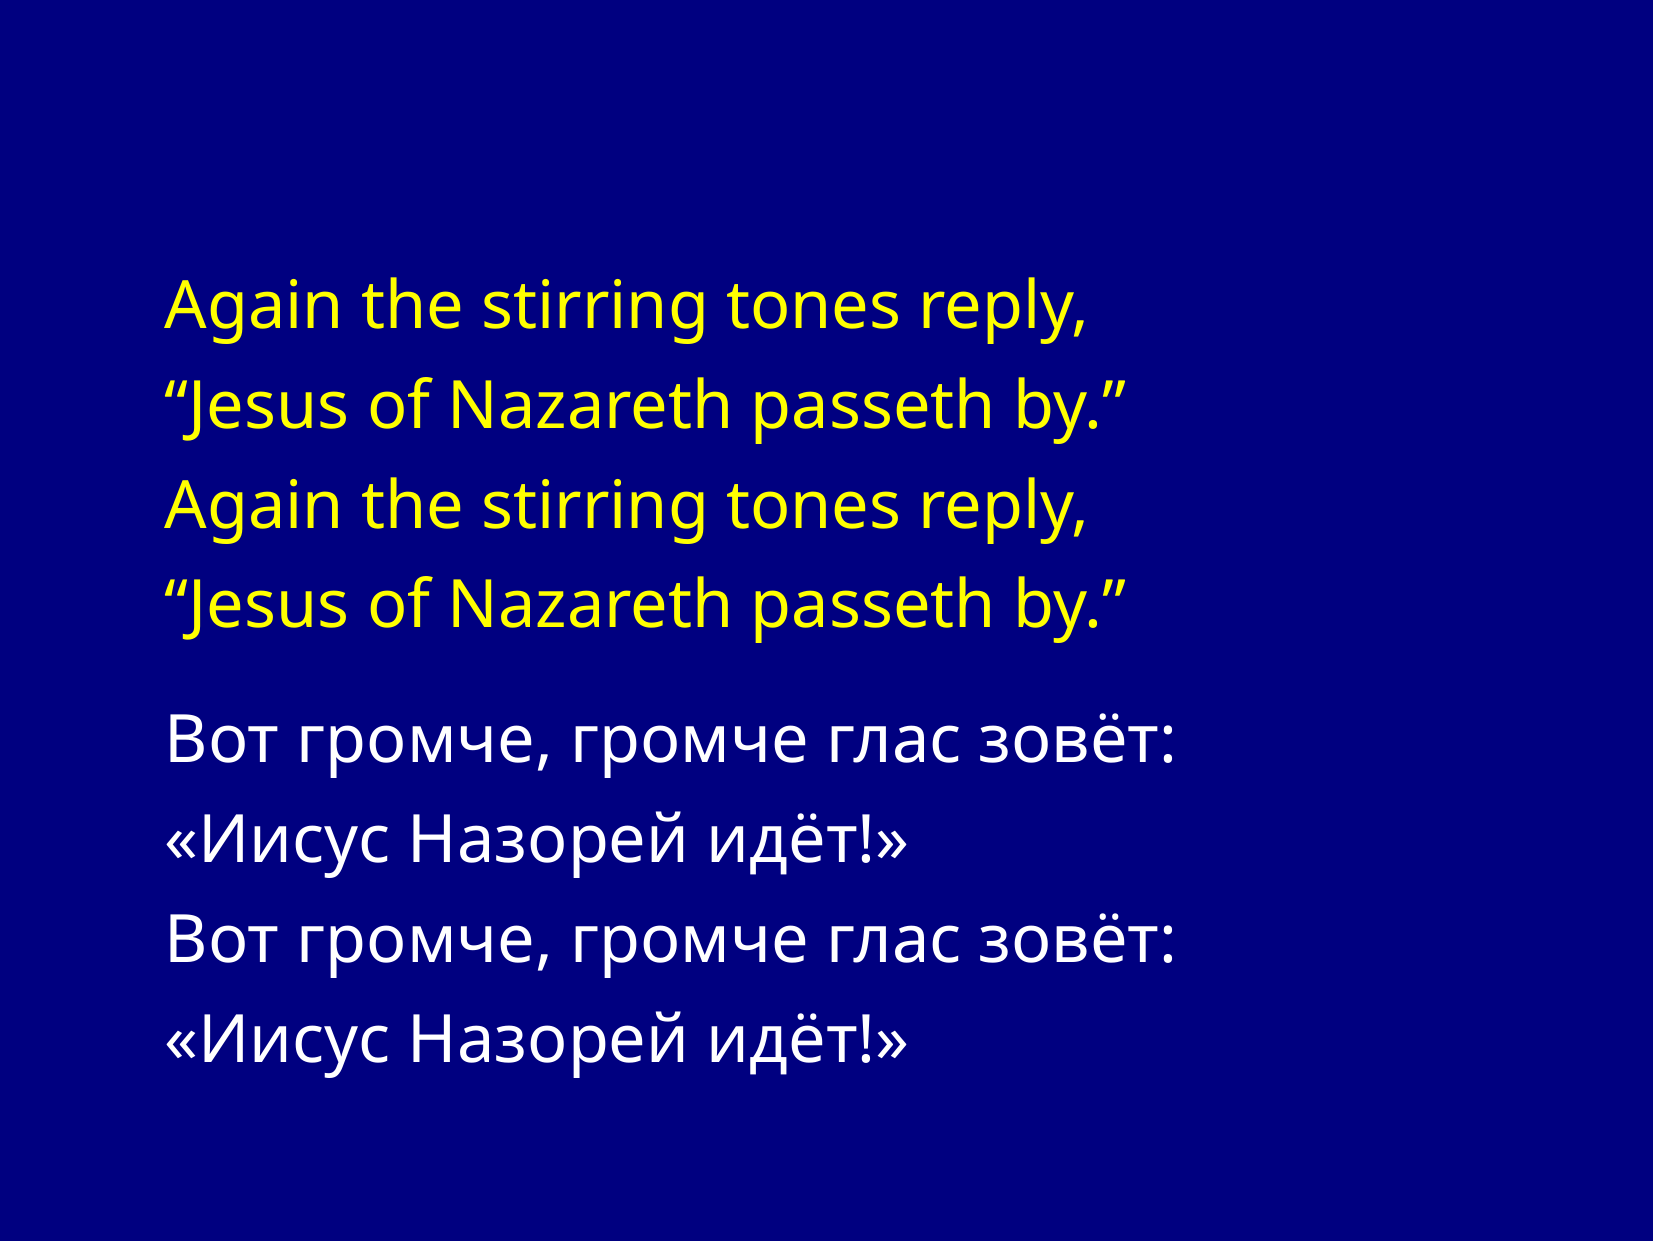

Again the stirring tones reply,
	“Jesus of Nazareth passeth by.”
	Again the stirring tones reply,
	“Jesus of Nazareth passeth by.”
	Вот громче, громче глас зовёт:
	«Иисус Назорей идёт!»
	Вот громче, громче глас зовёт:
	«Иисус Назорей идёт!»